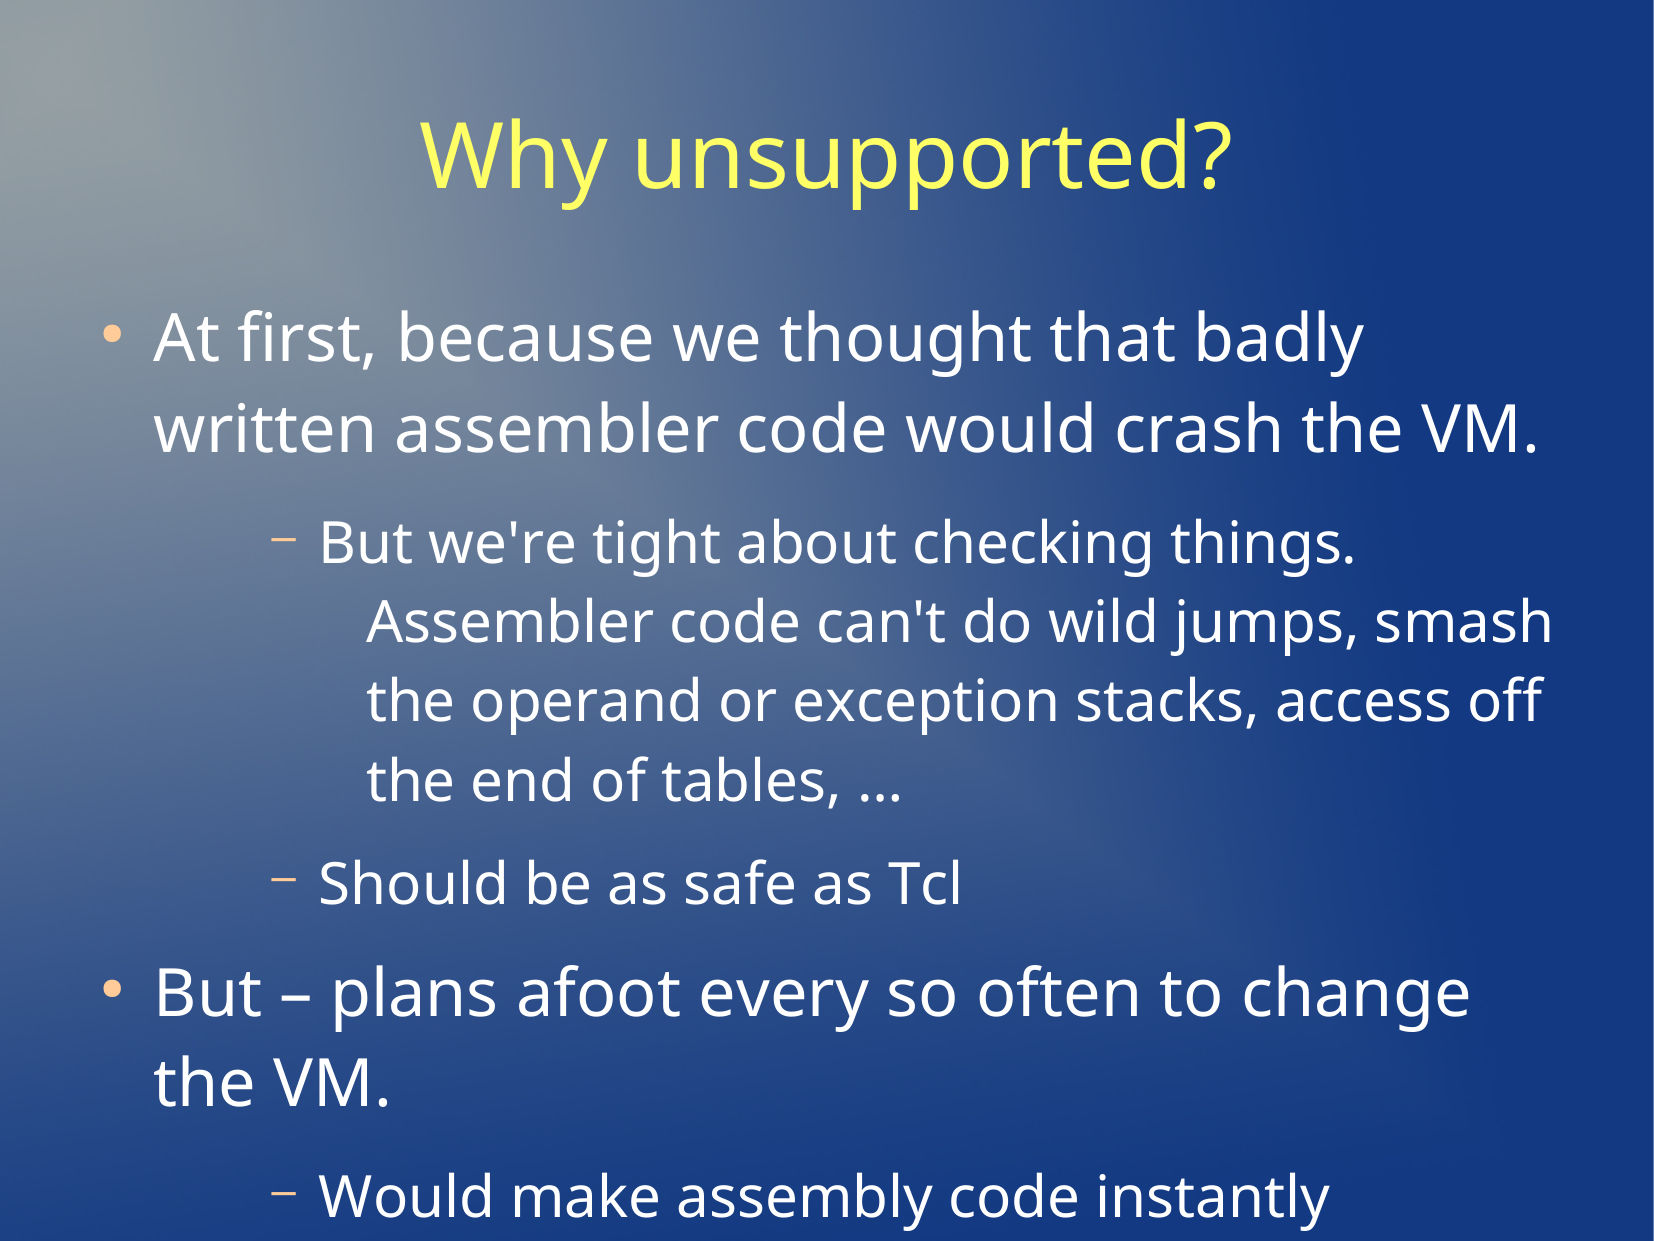

# Why unsupported?
At first, because we thought that badly written assembler code would crash the VM.
But we're tight about checking things. Assembler code can't do wild jumps, smash the operand or exception stacks, access off the end of tables, …
Should be as safe as Tcl
But – plans afoot every so often to change the VM.
Would make assembly code instantly obsolete
Would also make TDK-compiled modules obsolete
So maybe ActiveState will help with solution